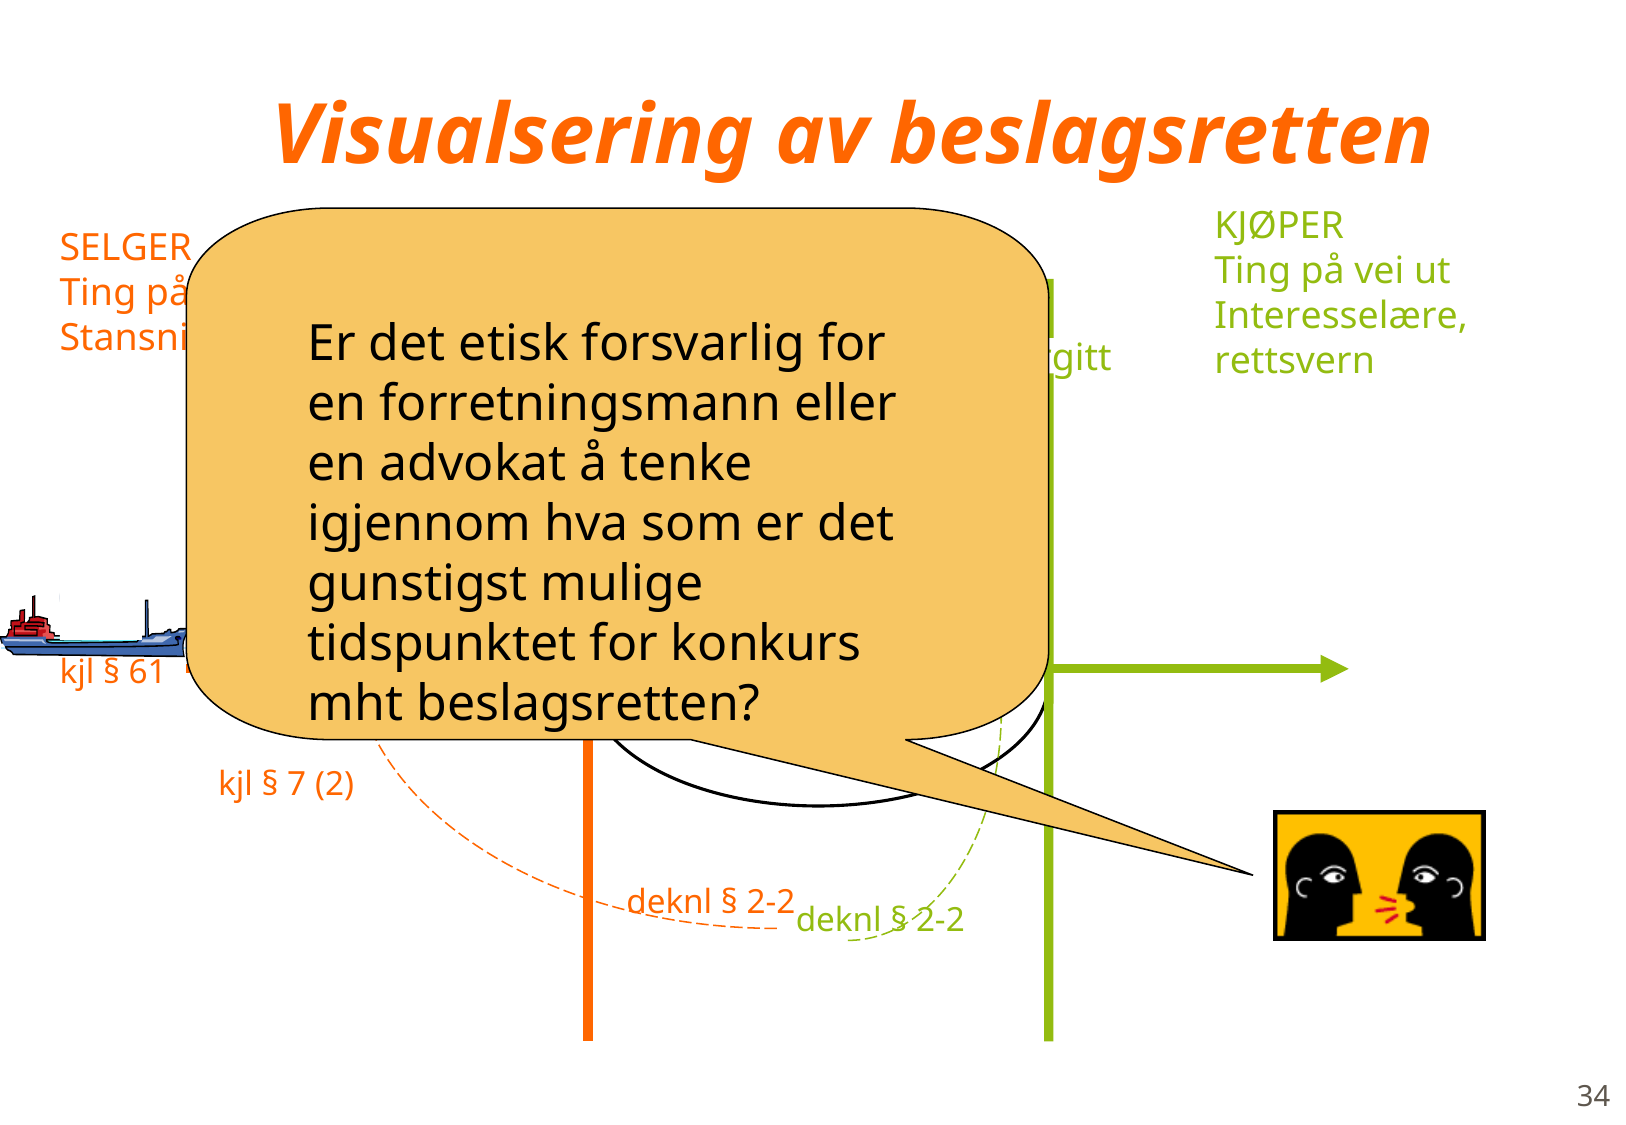

# Visualsering av beslagsretten
SELGER
Ting på vei inn
Stansningsrett
KJØPER
Ting på vei ut
Interesselære,
rettsvern
Er det etisk forsvarlig for en forretningsmann eller en advokat å tenke igjennom hva som er det gunstigst mulige tidspunktet for konkurs mht beslagsretten?
DEBITOR
overgitt
overgitt
deknl § 2-2
kjl § 7 (2)
deknl § 2-2
kjl § 61